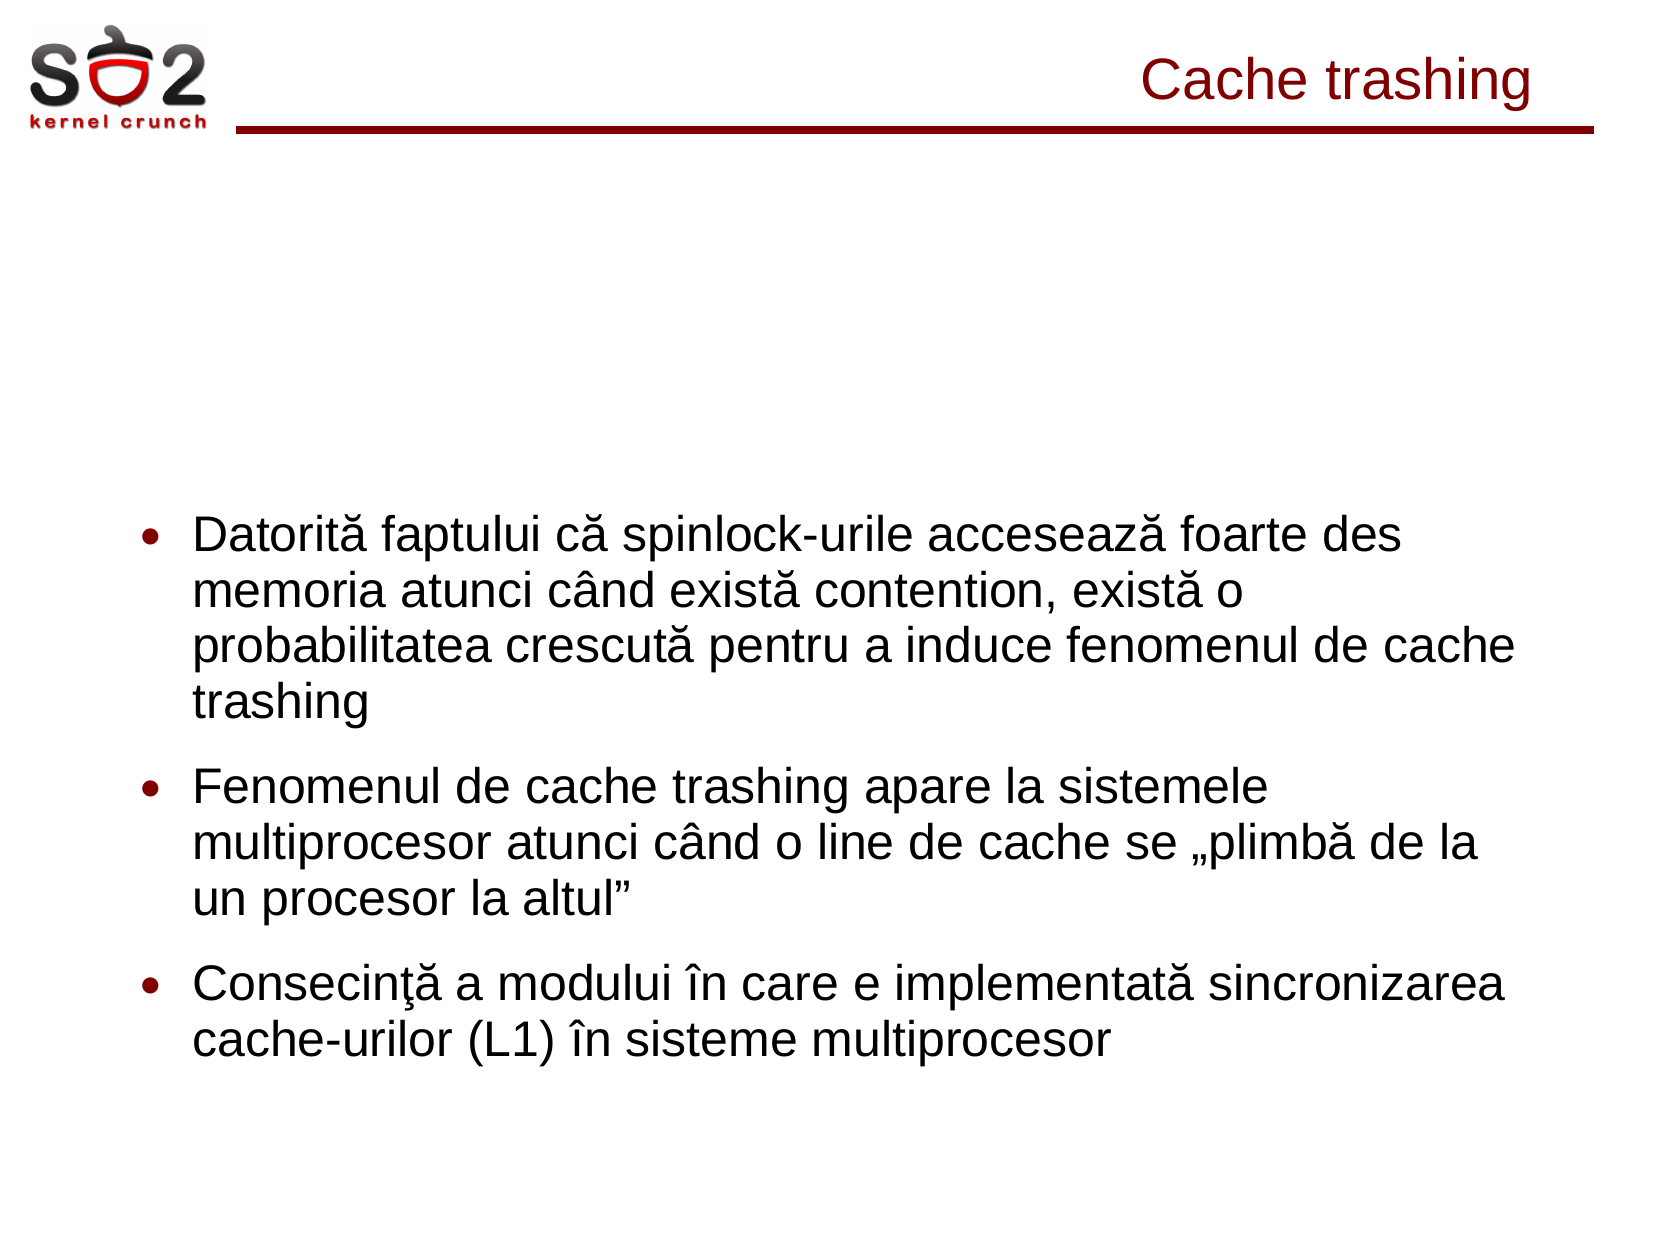

# Cache trashing
Datorită faptului că spinlock-urile accesează foarte des memoria atunci când există contention, există o probabilitatea crescută pentru a induce fenomenul de cache trashing
Fenomenul de cache trashing apare la sistemele multiprocesor atunci când o line de cache se „plimbă de la un procesor la altul”
Consecinţă a modului în care e implementată sincronizarea cache-urilor (L1) în sisteme multiprocesor